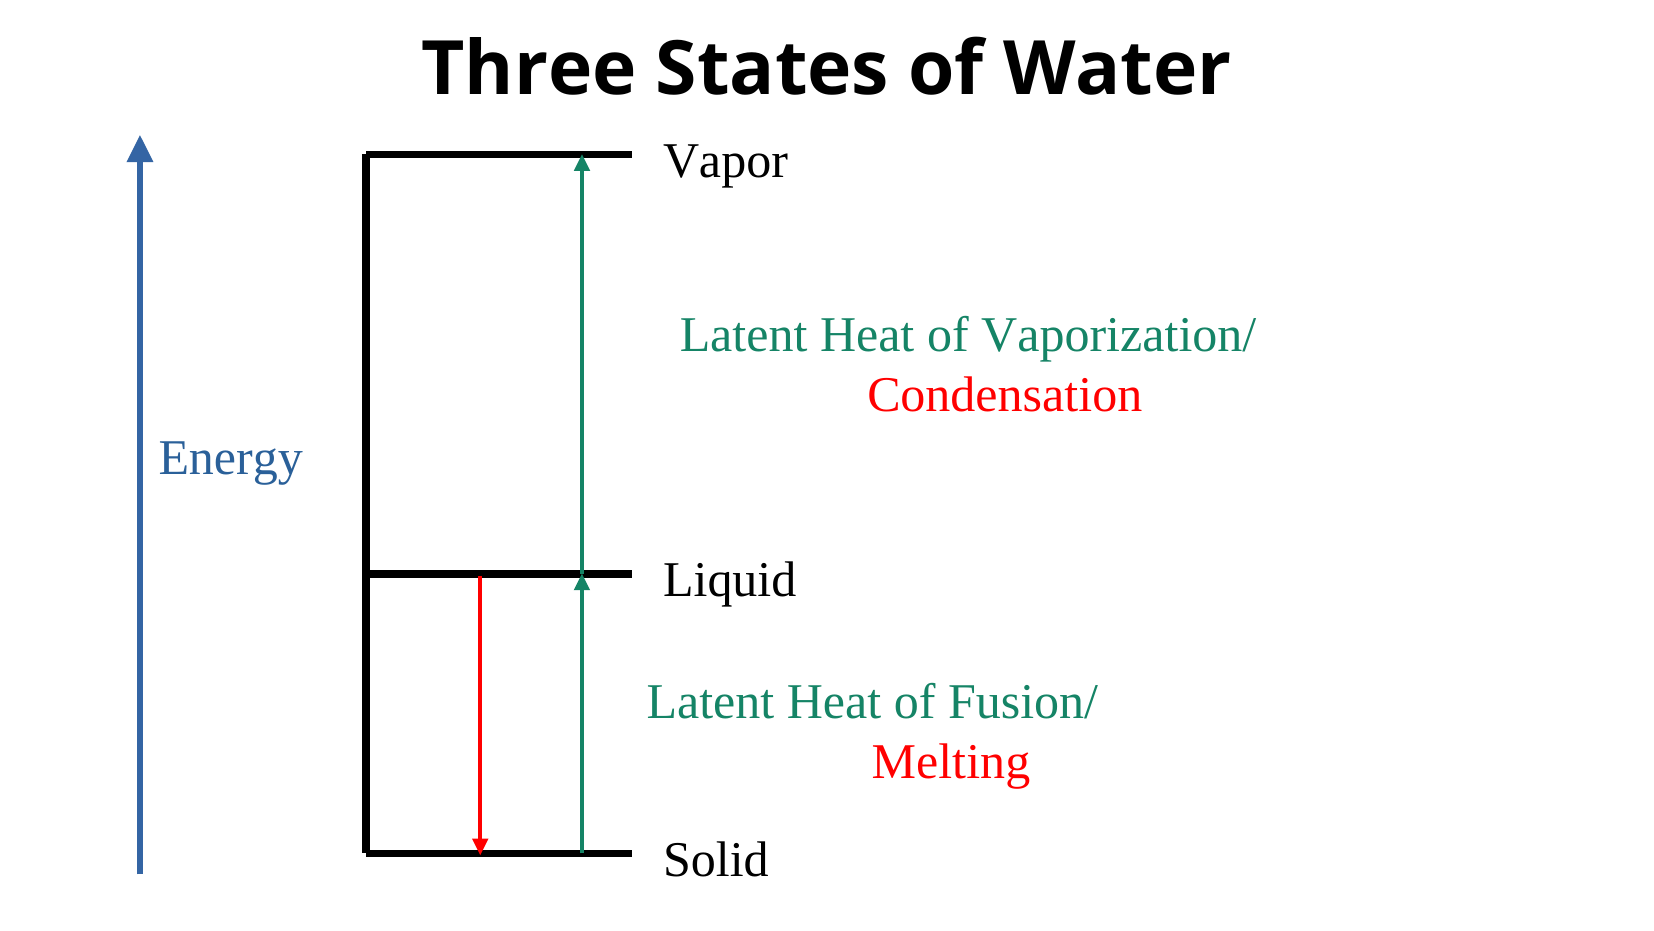

# Three States of Water
Vapor
Latent Heat of Vaporization/
 Condensation
Energy
Liquid
Latent Heat of Fusion/
 Melting
Solid